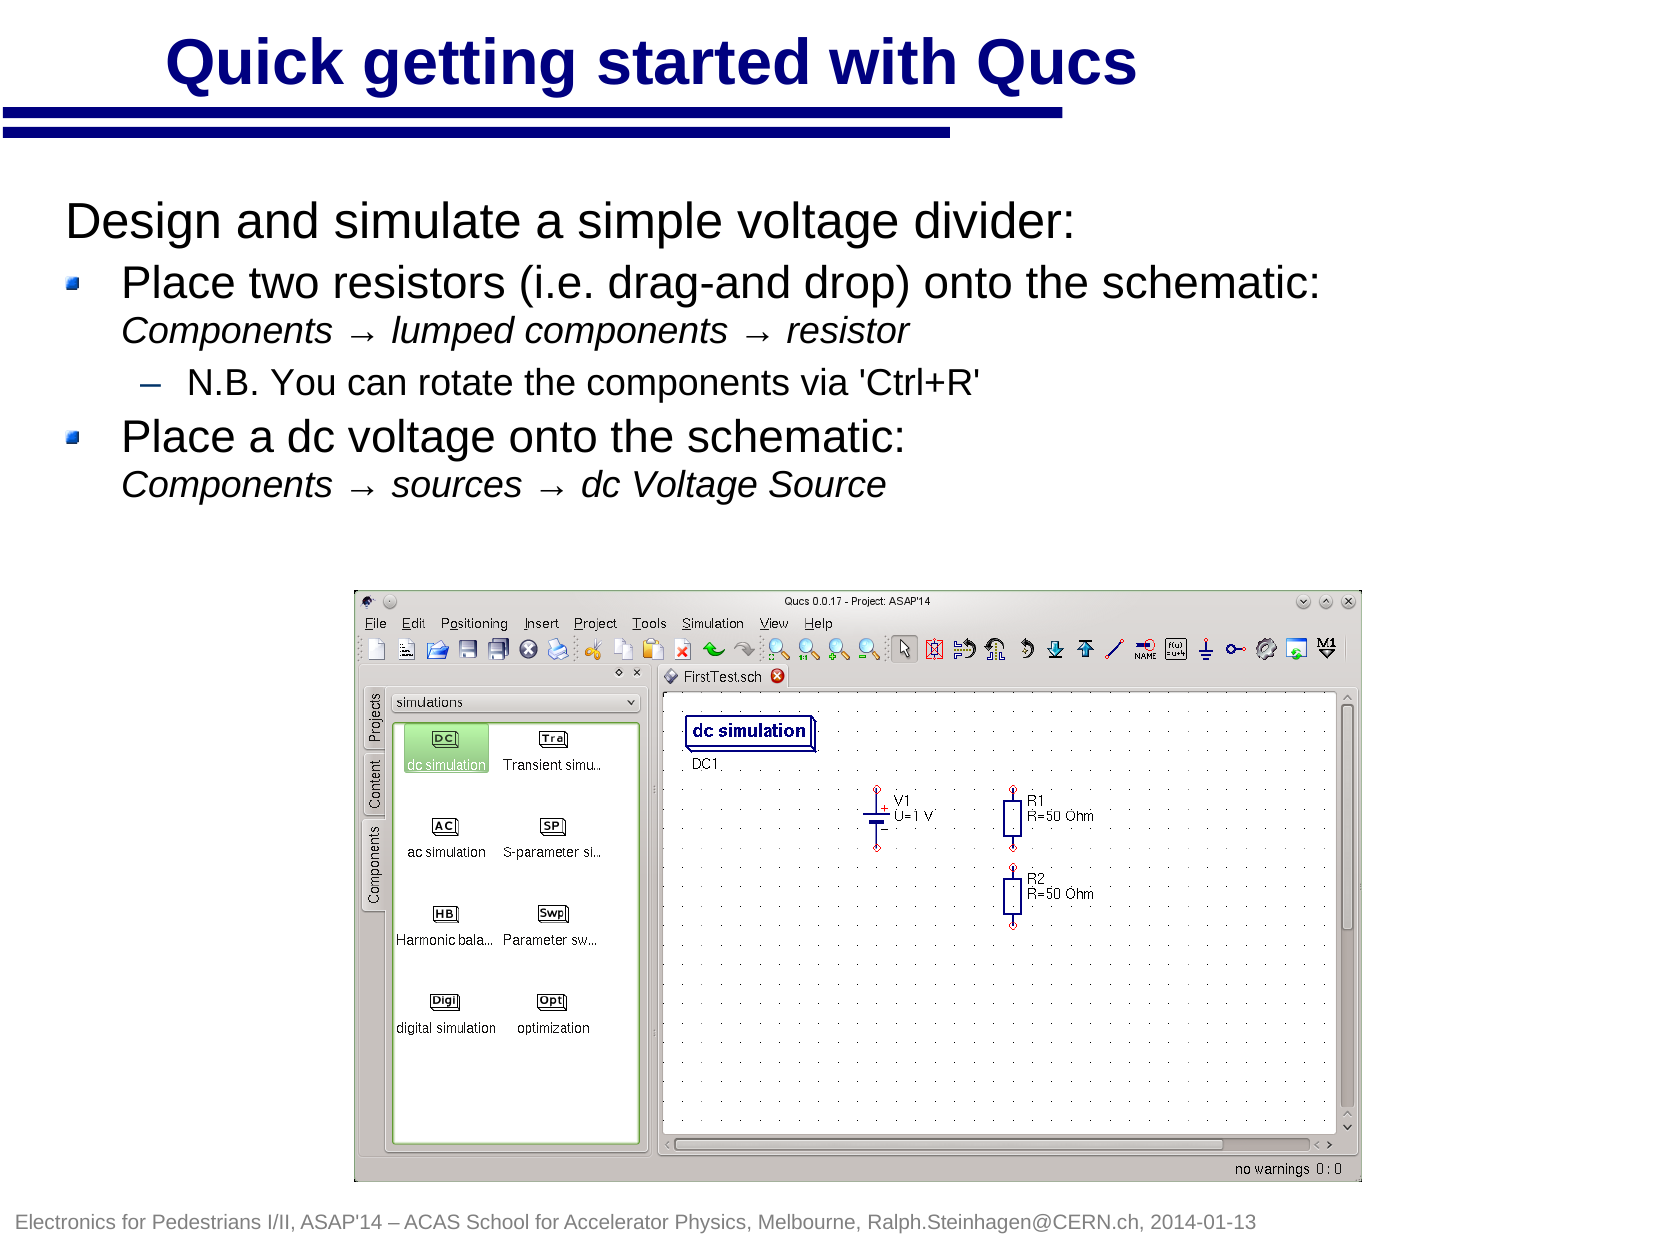

# Quick getting started with Qucs
Design and simulate a simple voltage divider:
Place two resistors (i.e. drag-and drop) onto the schematic: 		Components → lumped components → resistor
N.B. You can rotate the components via 'Ctrl+R'
Place a dc voltage onto the schematic: 					Components → sources → dc Voltage Source